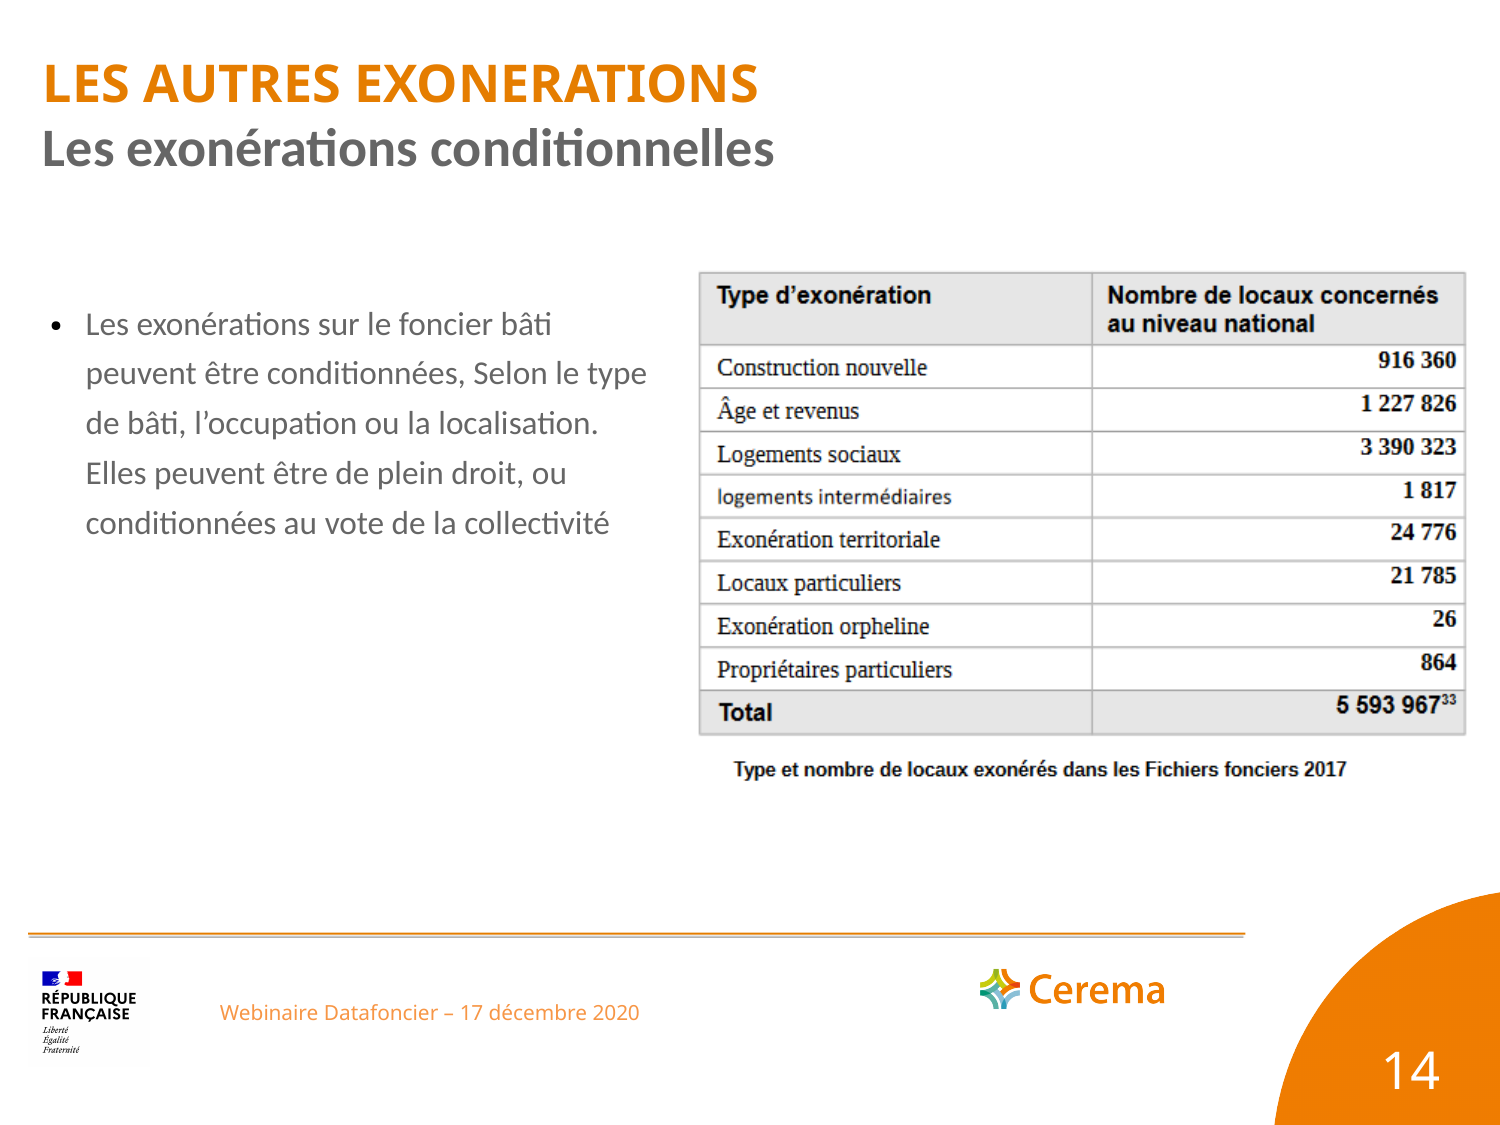

Les autres exonerations
Les exonérations conditionnelles
Les exonérations sur le foncier bâti peuvent être conditionnées, Selon le type de bâti, l’occupation ou la localisation. Elles peuvent être de plein droit, ou conditionnées au vote de la collectivité
Webinaire Datafoncier – 17 décembre 2020